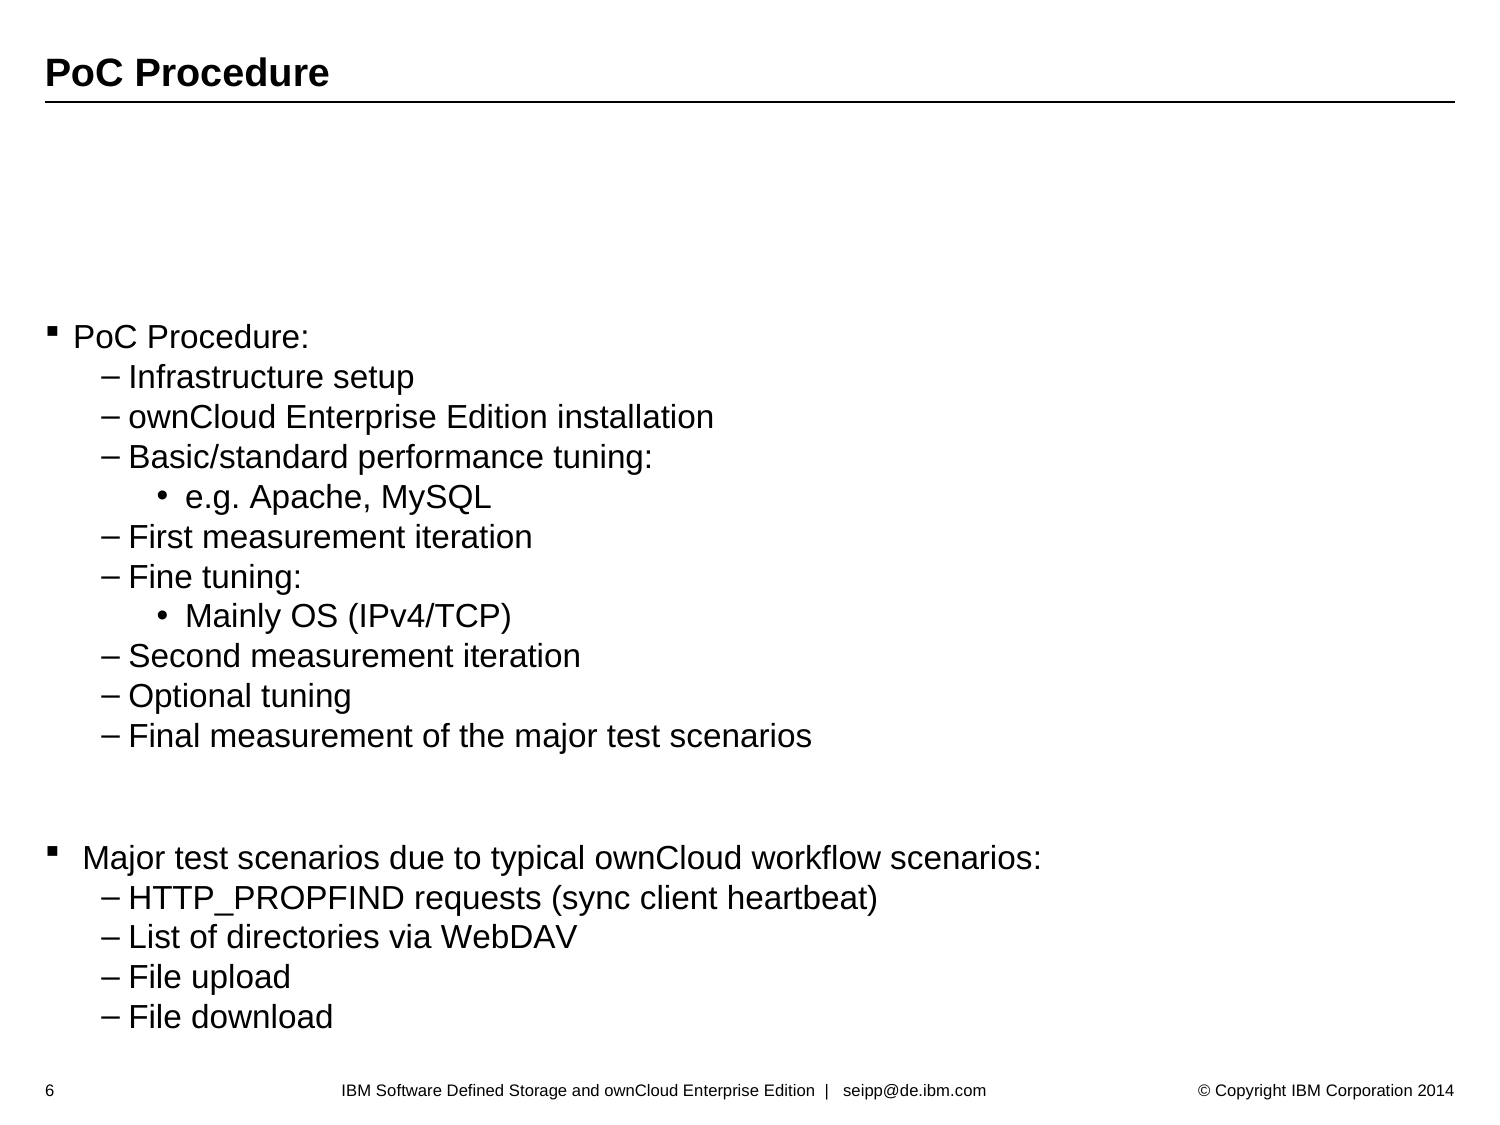

# PoC Procedure
PoC Procedure:
Infrastructure setup
ownCloud Enterprise Edition installation
Basic/standard performance tuning:
e.g. Apache, MySQL
First measurement iteration
Fine tuning:
Mainly OS (IPv4/TCP)
Second measurement iteration
Optional tuning
Final measurement of the major test scenarios
 Major test scenarios due to typical ownCloud workflow scenarios:
HTTP_PROPFIND requests (sync client heartbeat)
List of directories via WebDAV
File upload
File download
6
IBM Software Defined Storage and ownCloud Enterprise Edition | seipp@de.ibm.com